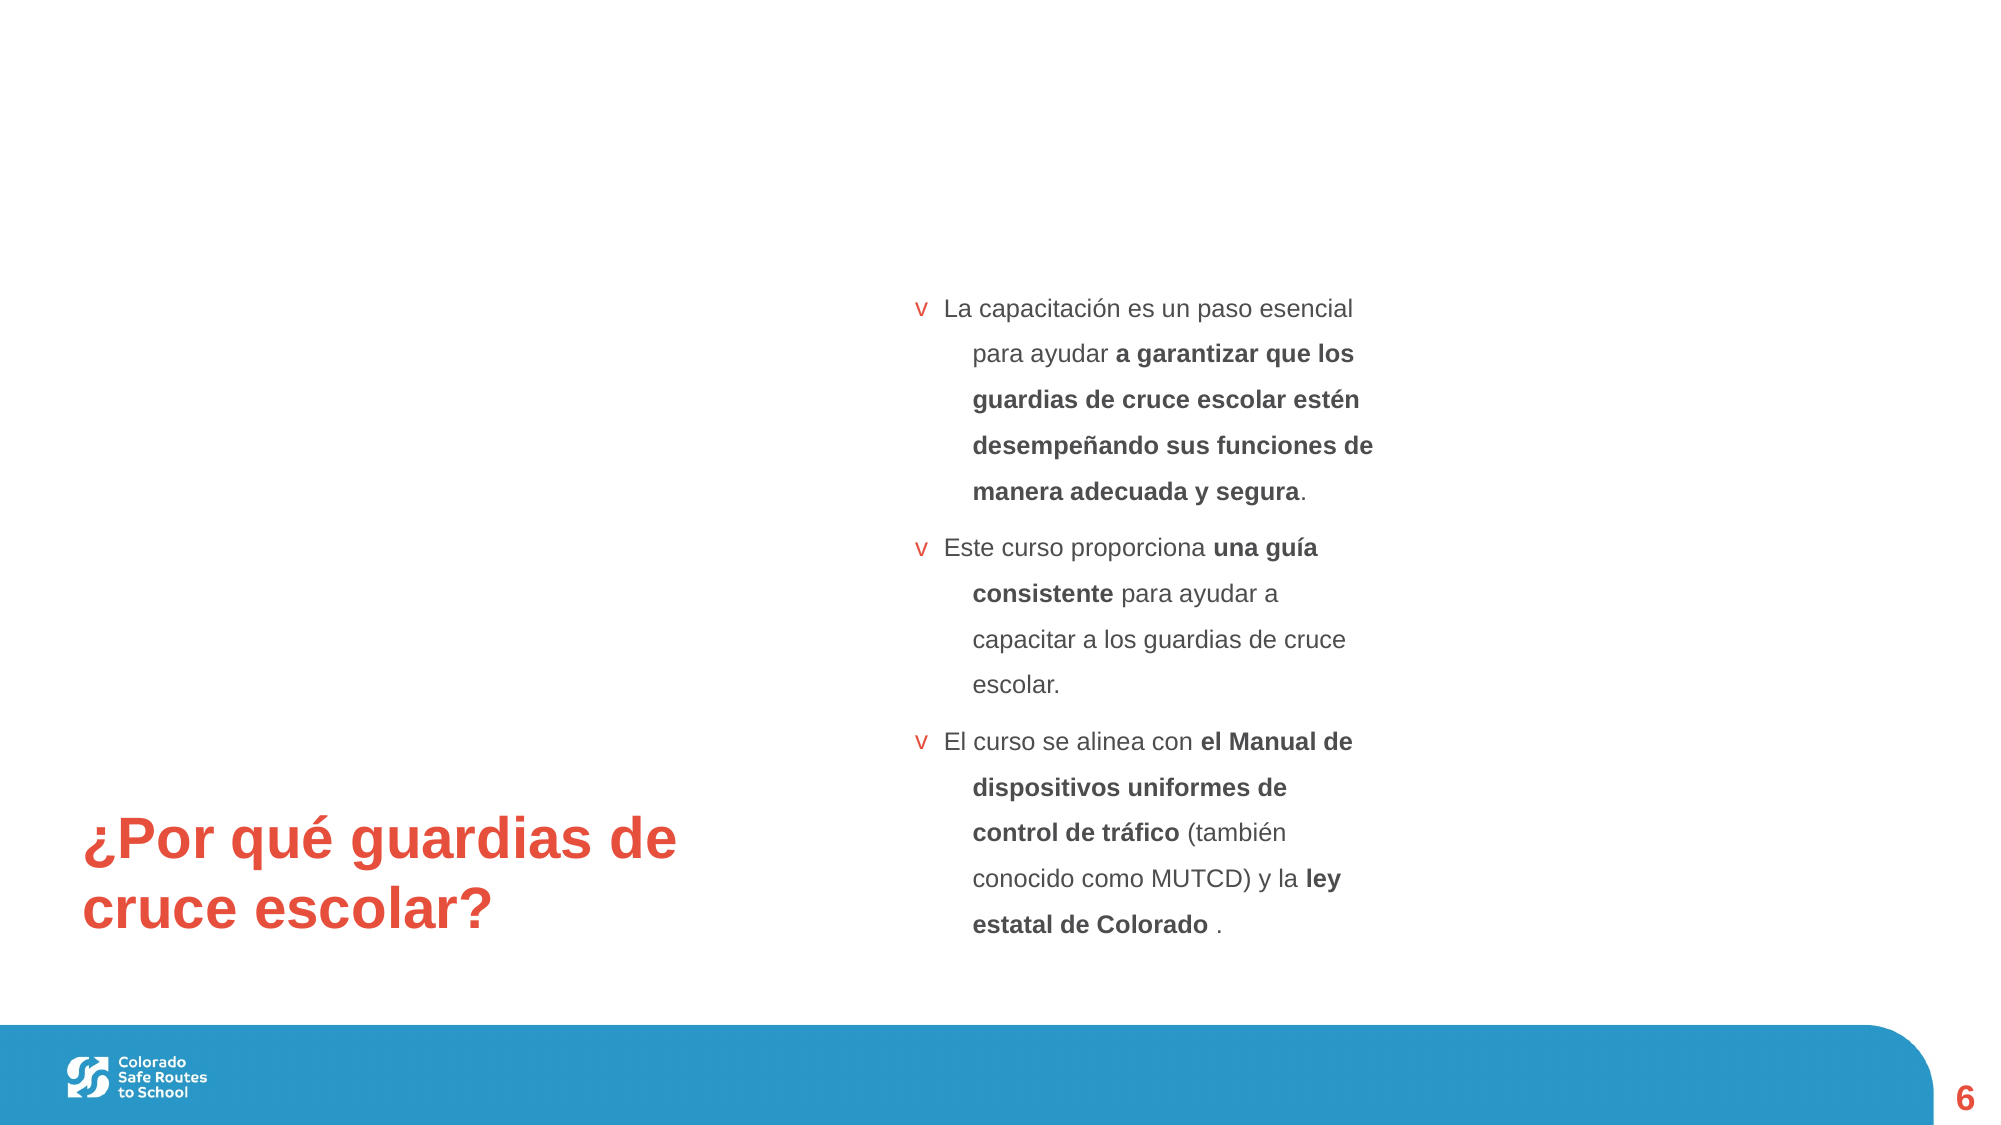

# ¿Por qué guardias de cruce escolar?
La capacitación es un paso esencial para ayudar a garantizar que los guardias de cruce escolar estén desempeñando sus funciones de manera adecuada y segura.
Este curso proporciona una guía consistente para ayudar a capacitar a los guardias de cruce escolar.
El curso se alinea con el Manual de dispositivos uniformes de control de tráfico (también conocido como MUTCD) y la ley estatal de Colorado .
6